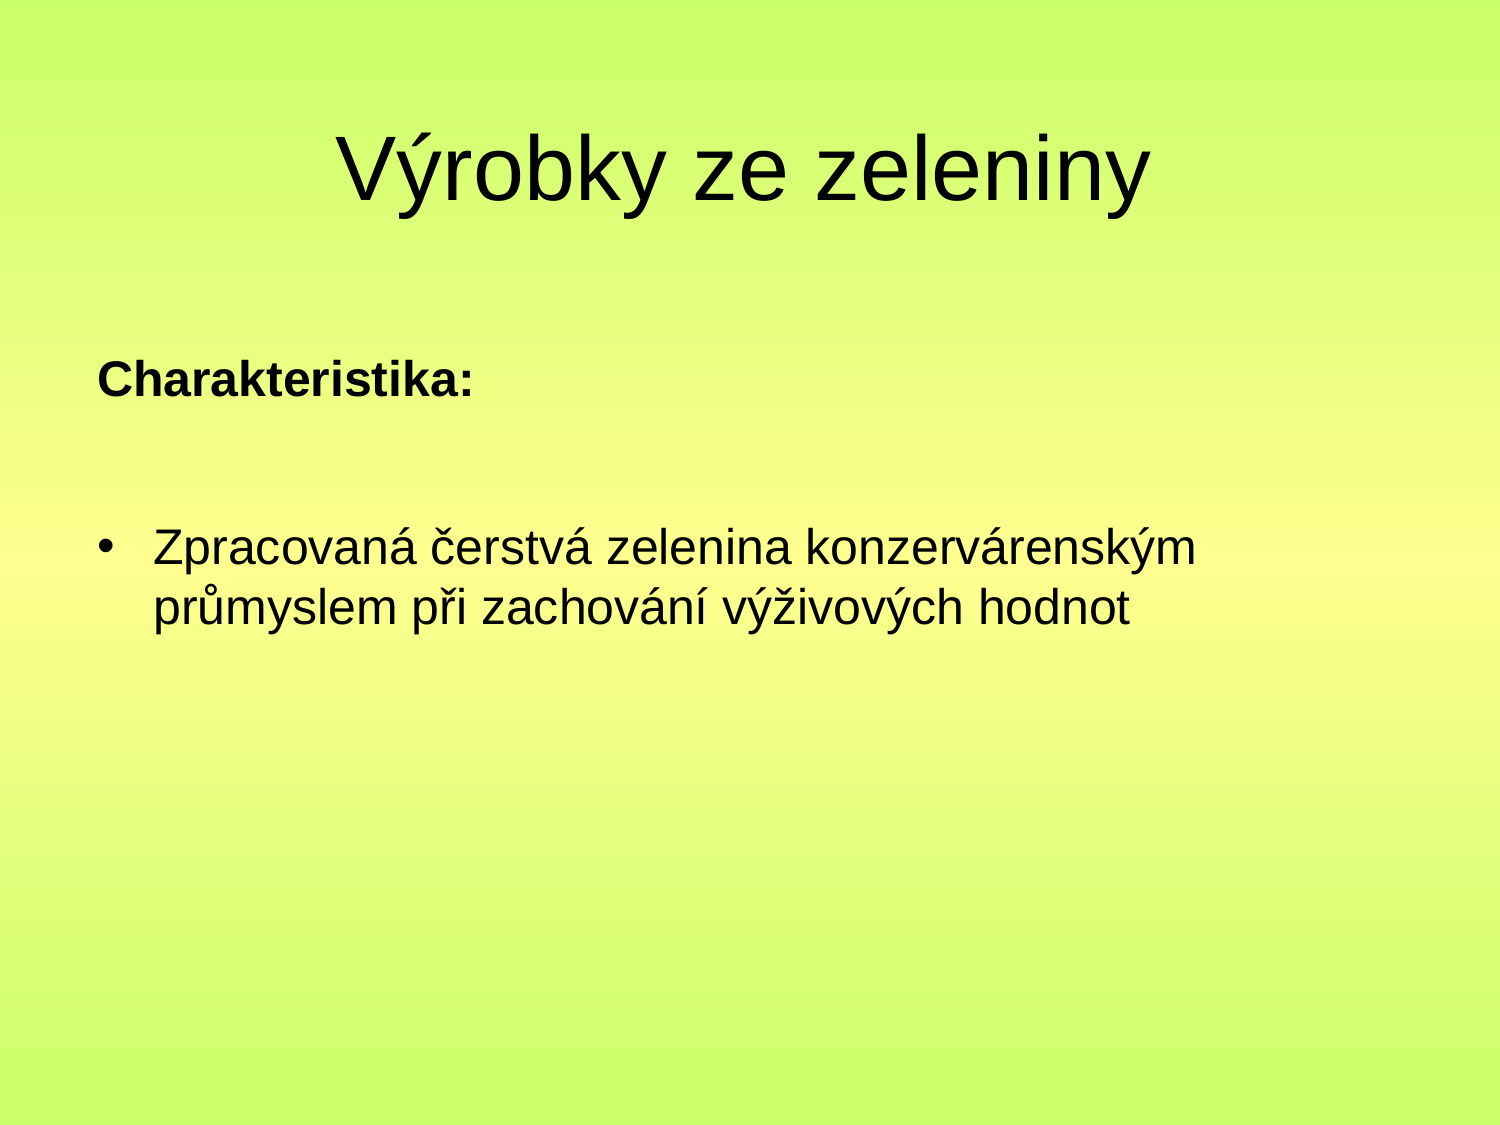

# Výrobky ze zeleniny
Charakteristika:
Zpracovaná čerstvá zelenina konzervárenským průmyslem při zachování výživových hodnot